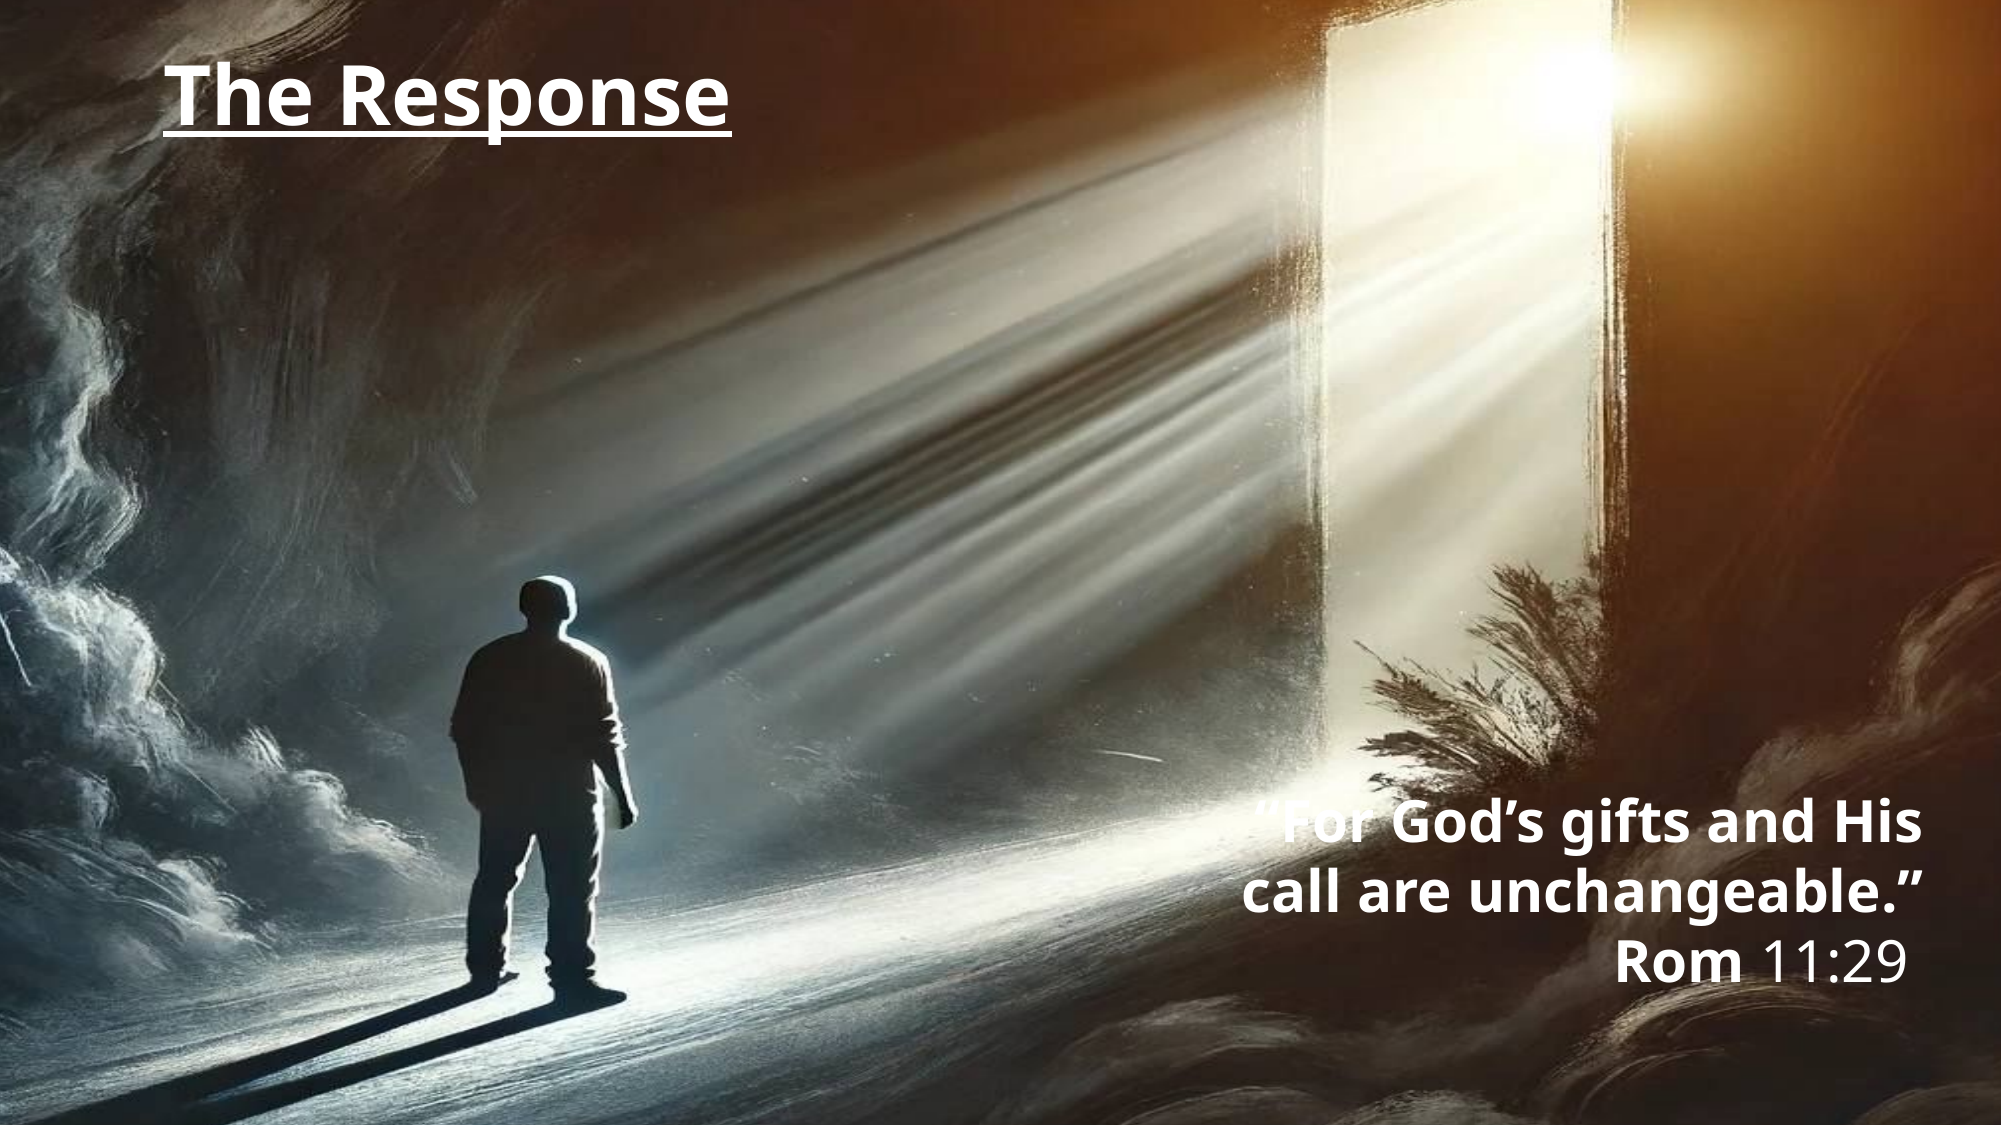

The Response
“For God’s gifts and His call are unchangeable.” Rom 11:29